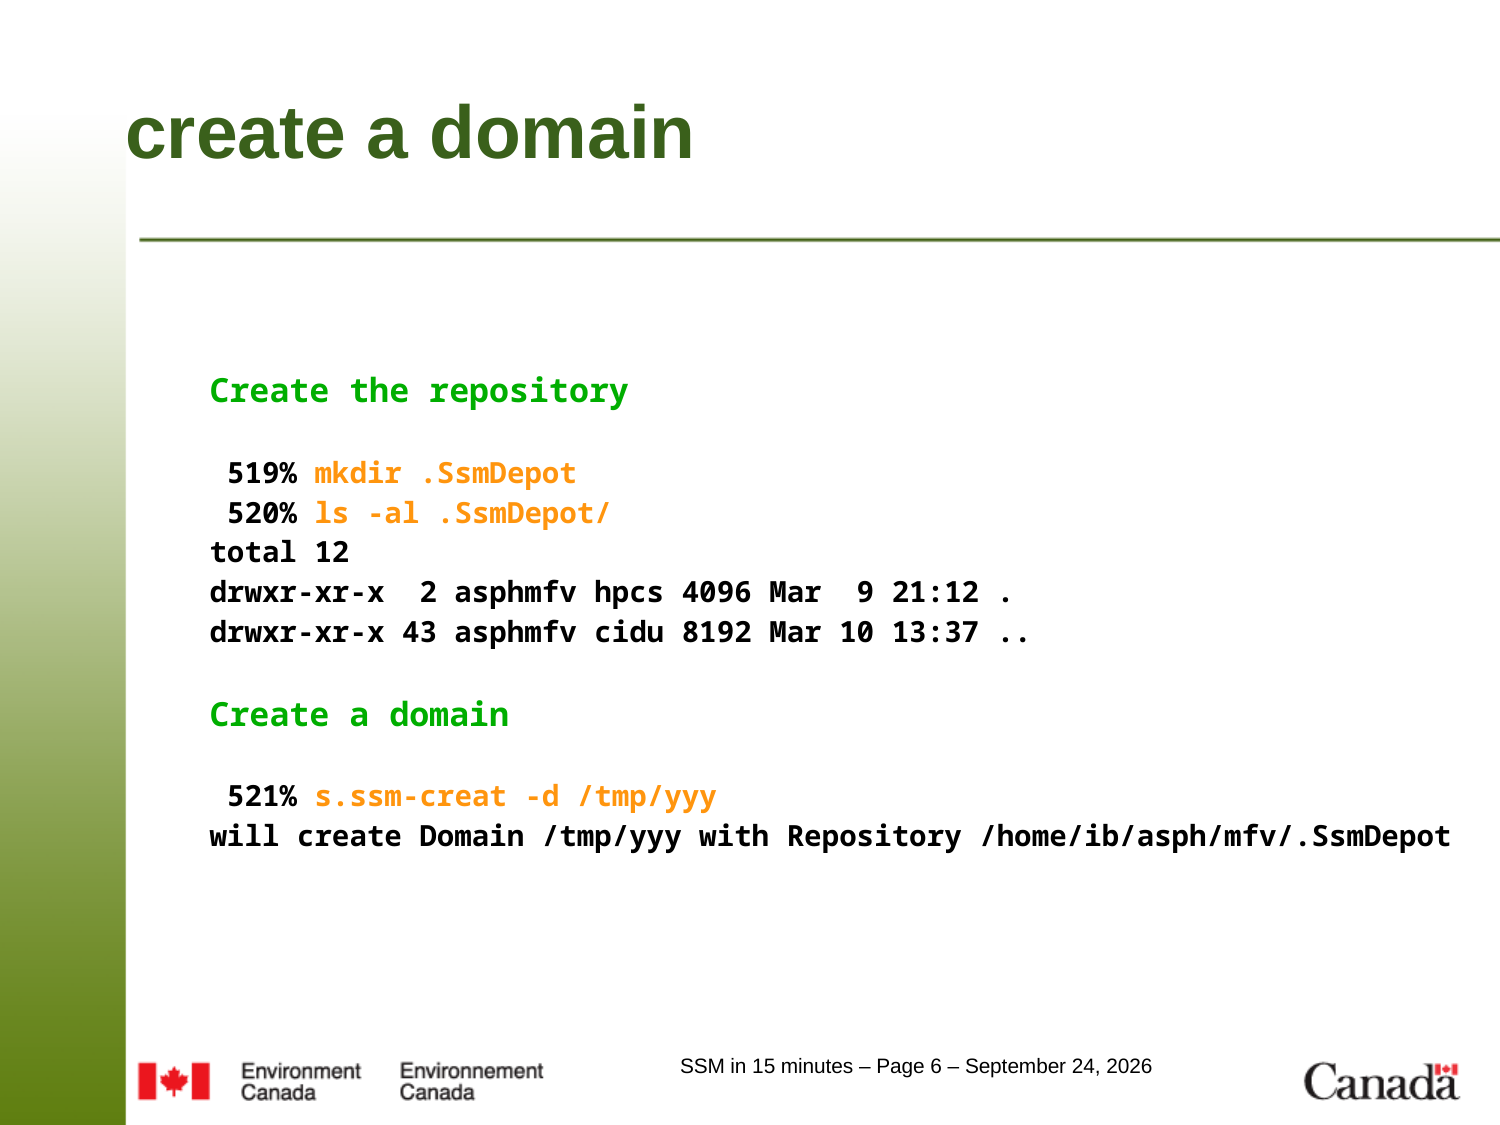

# create a domain
Create the repository
 519% mkdir .SsmDepot
 520% ls -al .SsmDepot/
total 12
drwxr-xr-x 2 asphmfv hpcs 4096 Mar 9 21:12 .
drwxr-xr-x 43 asphmfv cidu 8192 Mar 10 13:37 ..
Create a domain
 521% s.ssm-creat -d /tmp/yyy
will create Domain /tmp/yyy with Repository /home/ib/asph/mfv/.SsmDepot